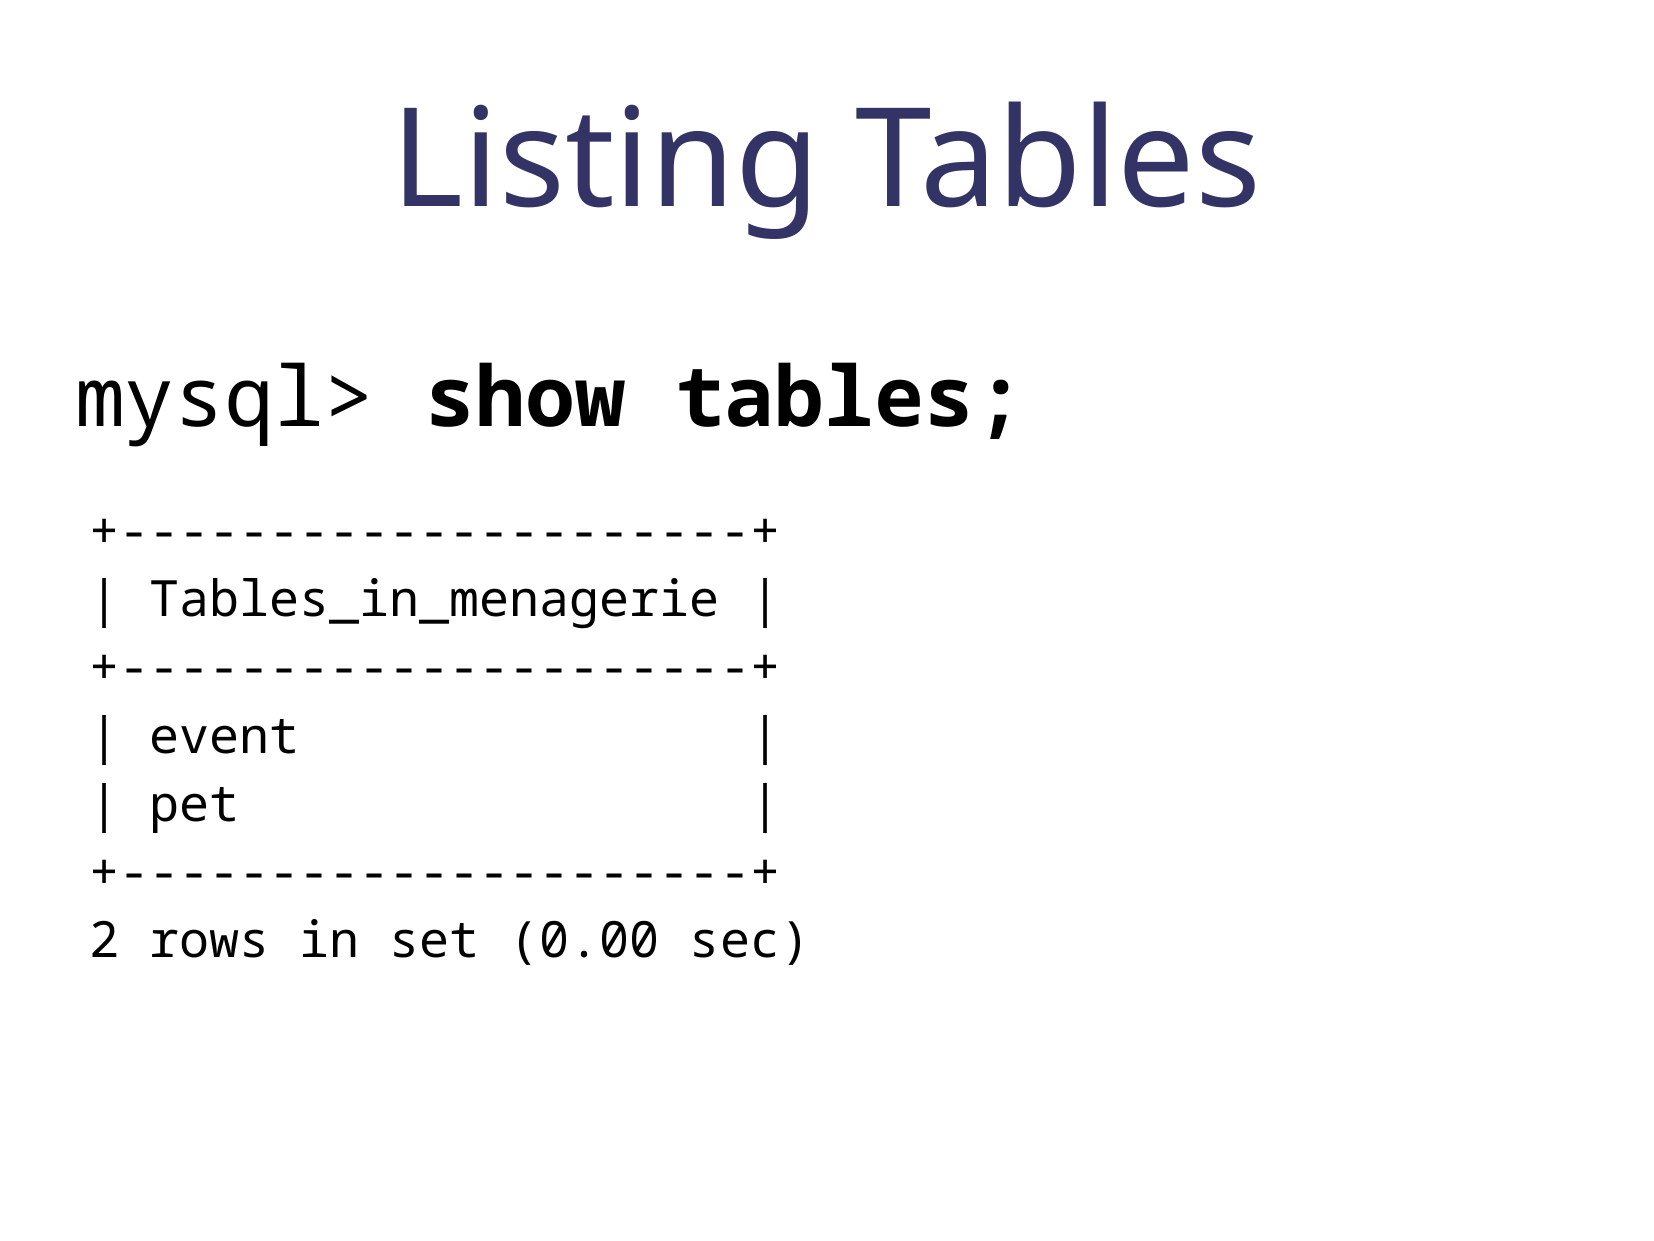

# Listing Tables
mysql> show tables;
+---------------------+
| Tables_in_menagerie |
+---------------------+
| event |
| pet |
+---------------------+
2 rows in set (0.00 sec)